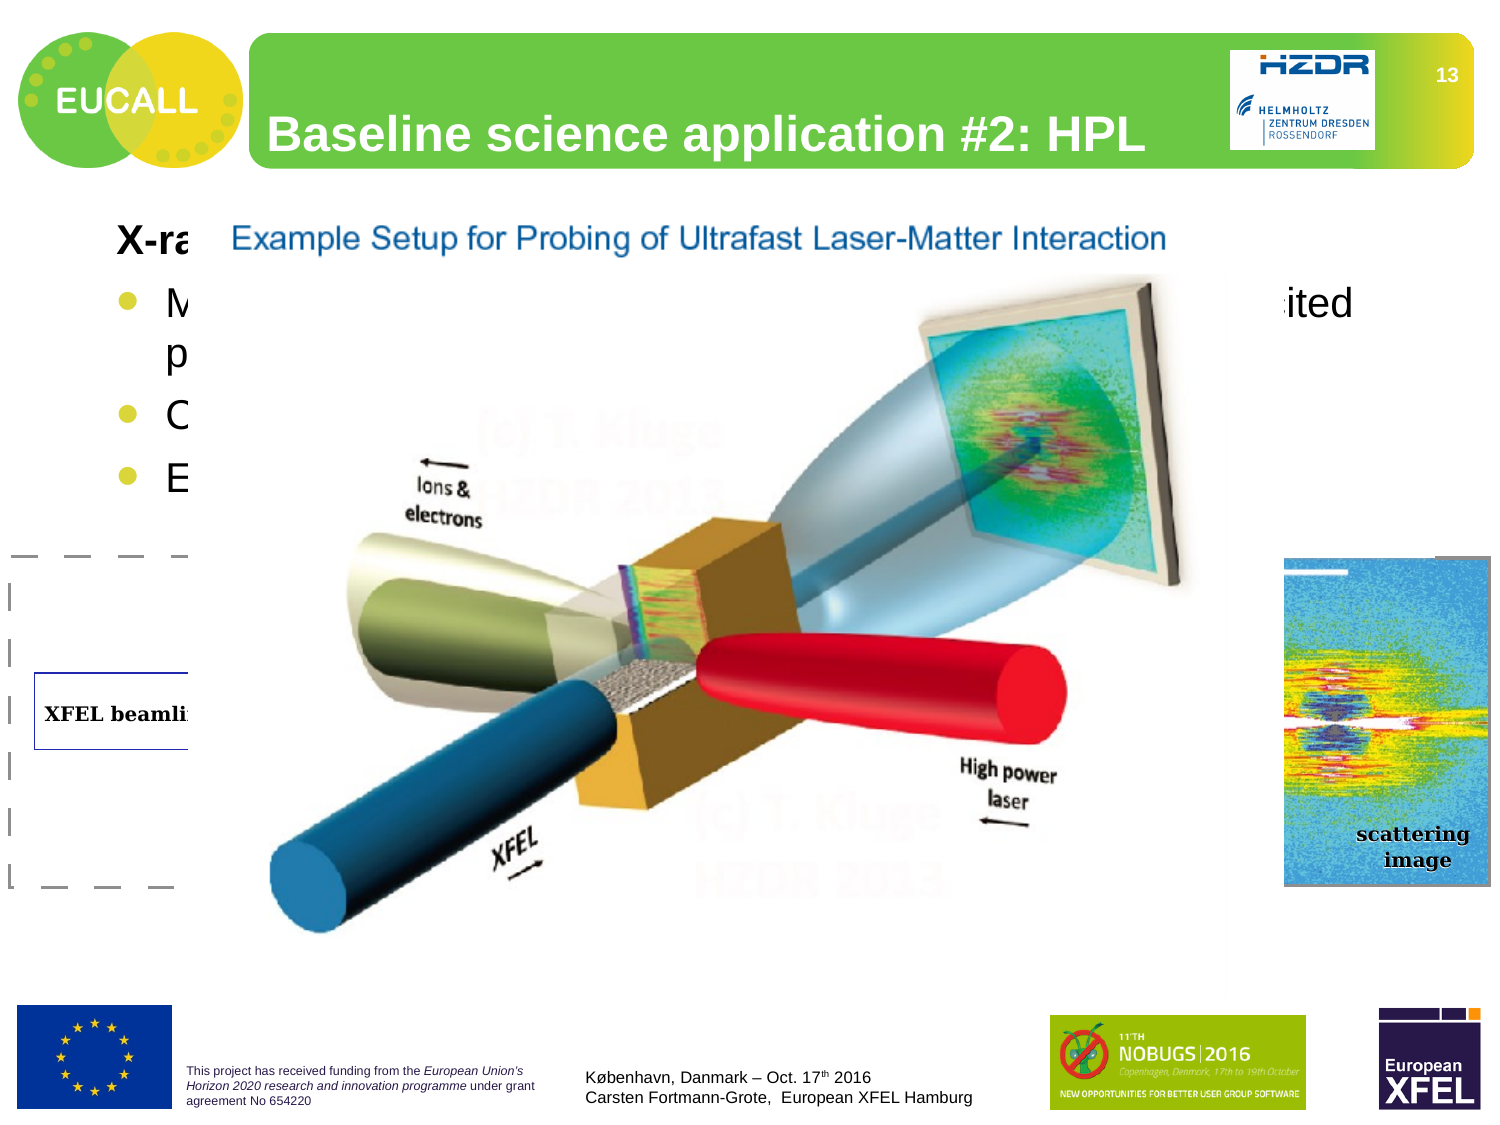

# Baseline science application #2: HPL
X-ray probing of high power laser (HPL) excited matter
Model non-equilibrium dynamics of ultrashort pulse laser excited plasmas with 3D3V Particle-In-Cell code PIConGPU
Characterization of plasma instabilities via SAXS/WAXS
Early science proposal for HED instrument at XFEL
collapse
electron
electron
density
density
XFEL beamline
discretization:
photon density, phase, pol.
EU XFEL
EU XFEL
3D3V
3D3V
scattering
scattering
shot data
shot data
particle-in-cell
particle-in-cell
image
image
or SIMEX
or SIMEX
simulation
simulation
(WPG/SRW)
(WPG/SRW)
wave front
wave front
XFEL-plasma
XFEL-plasma
description
description
interaction
interaction